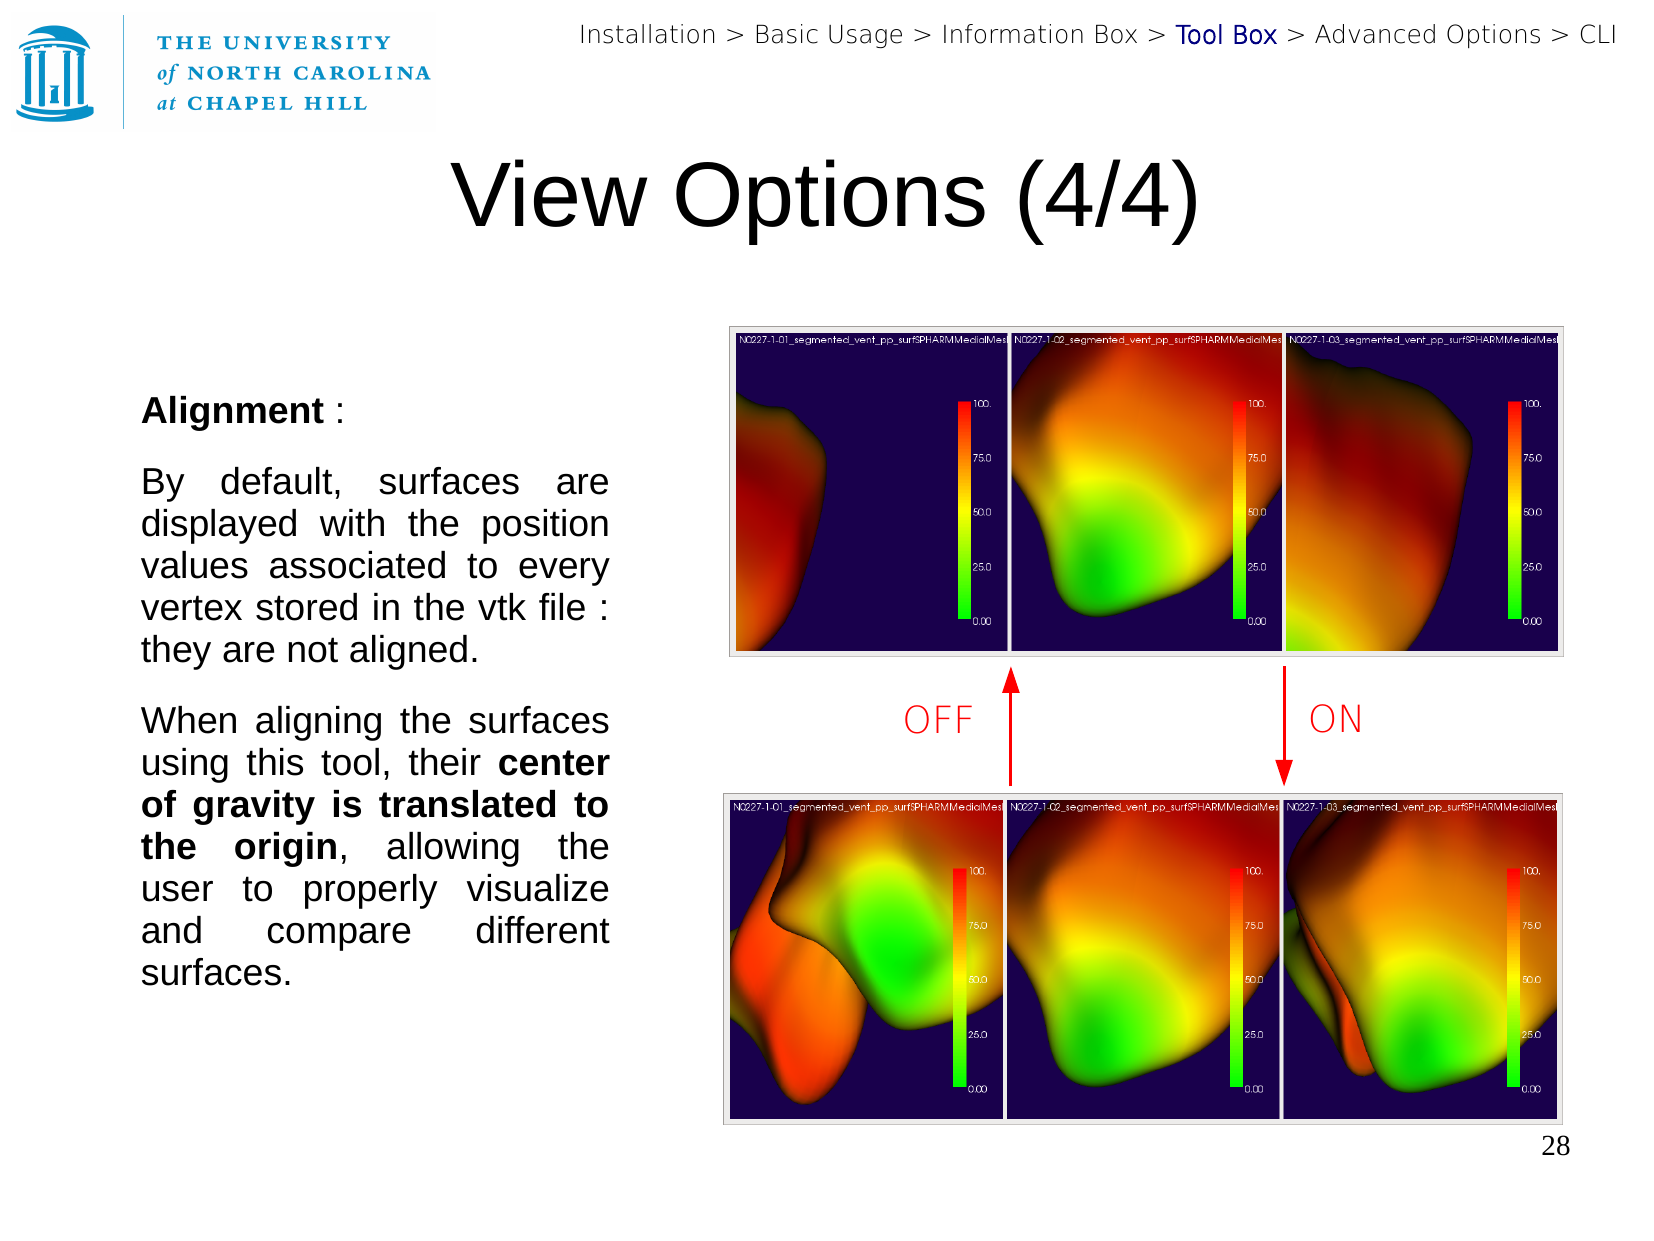

Installation > Basic Usage > Information Box > Tool Box > Advanced Options > CLI
# View Options (4/4)
Alignment :
By default, surfaces are displayed with the position values associated to every vertex stored in the vtk file : they are not aligned.
When aligning the surfaces using this tool, their center of gravity is translated to the origin, allowing the user to properly visualize and compare different surfaces.
ON
OFF
28